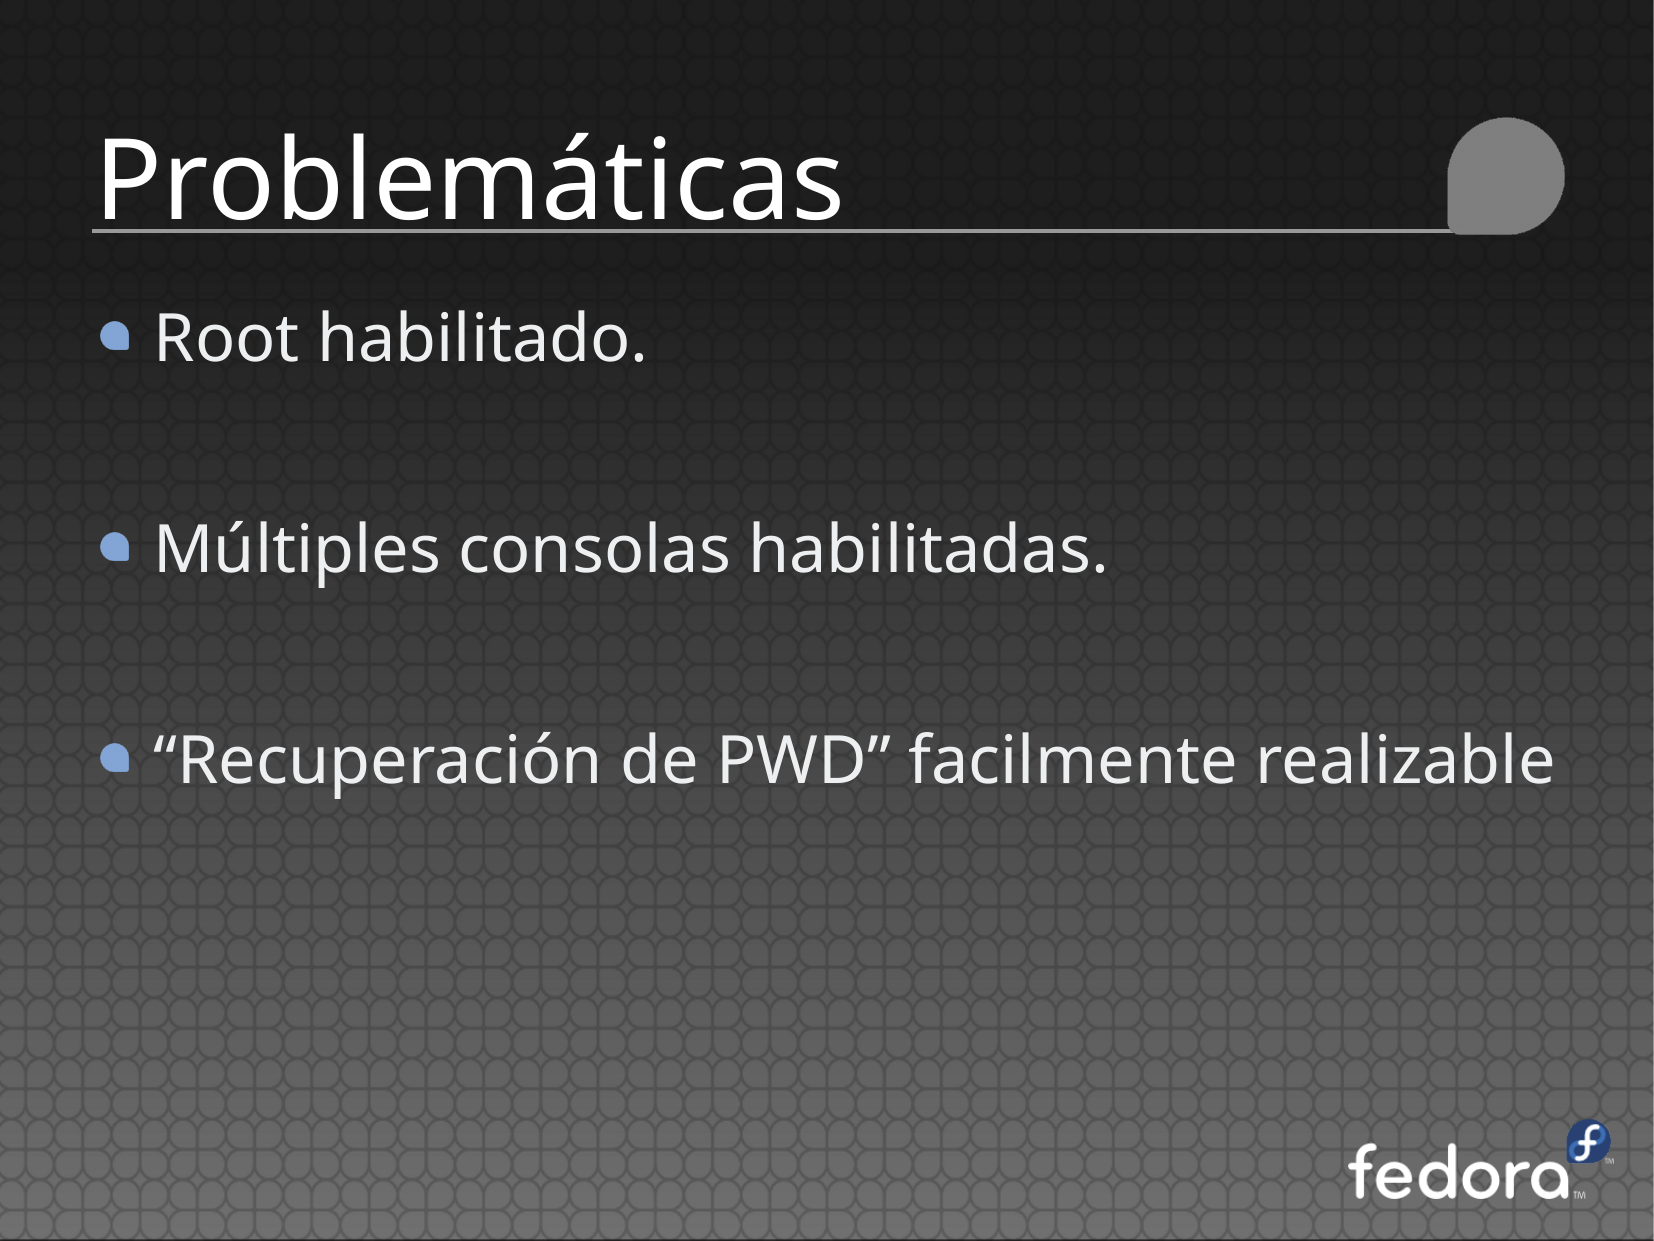

Problemáticas
# Root habilitado.
Múltiples consolas habilitadas.
“Recuperación de PWD” facilmente realizable